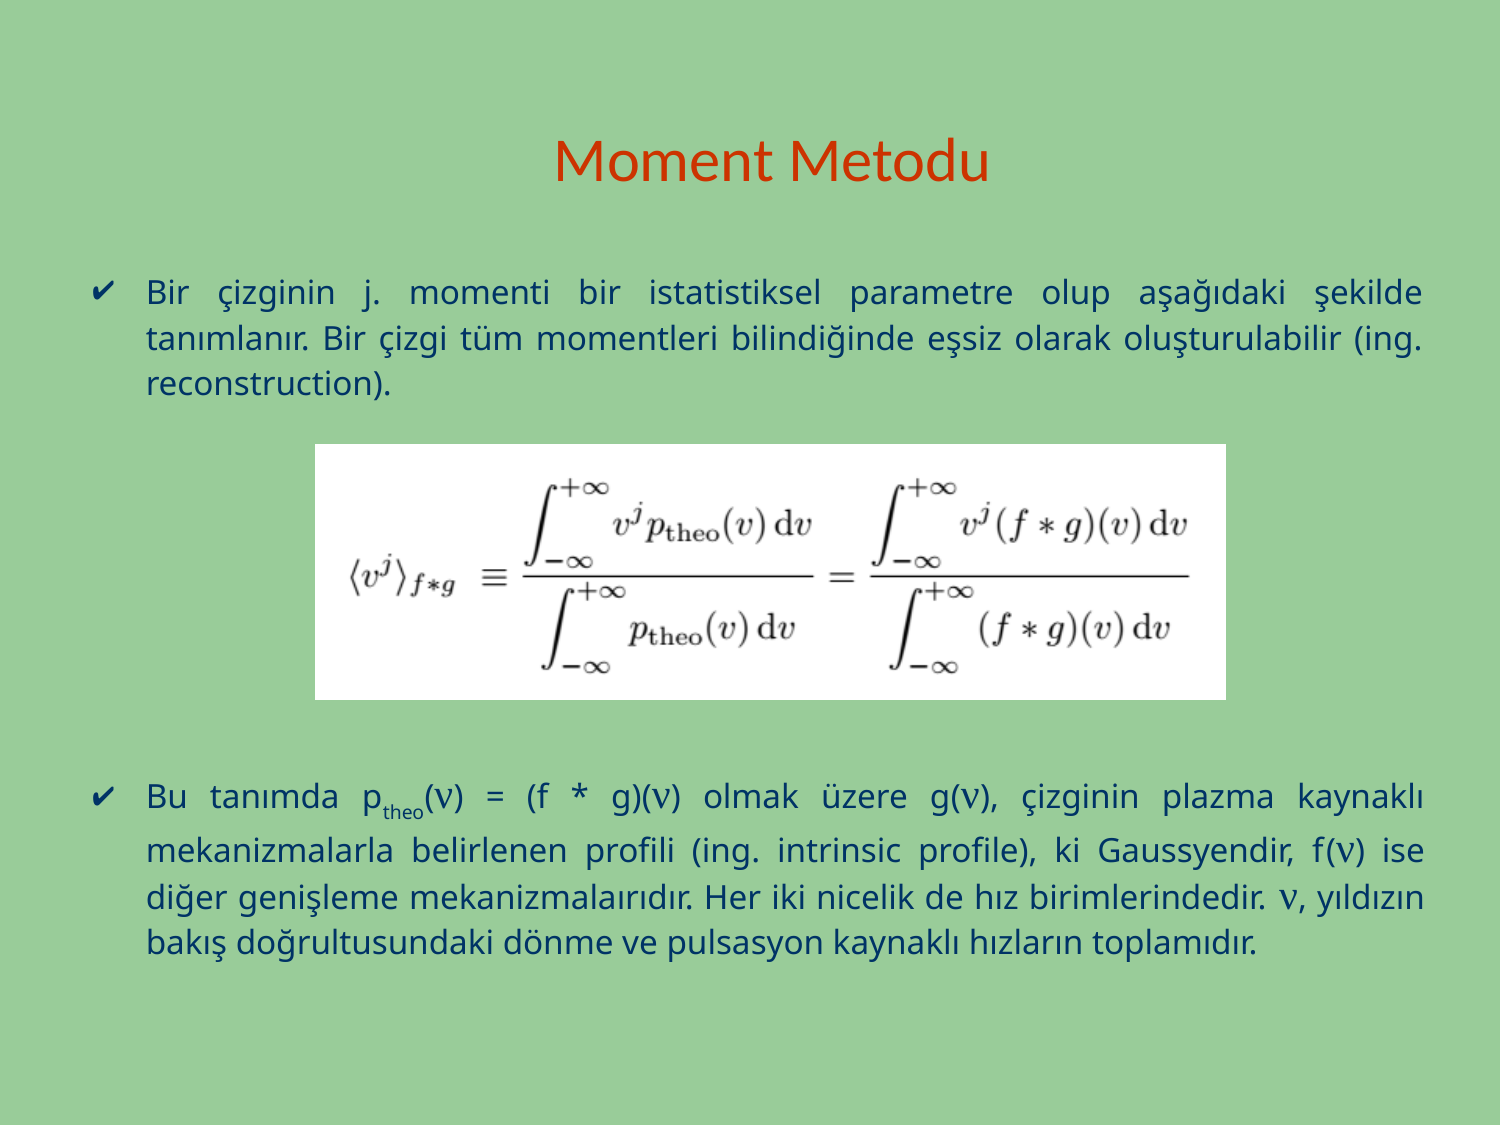

# Moment Metodu
Bir çizginin j. momenti bir istatistiksel parametre olup aşağıdaki şekilde tanımlanır. Bir çizgi tüm momentleri bilindiğinde eşsiz olarak oluşturulabilir (ing. reconstruction).
Bu tanımda ptheo(ν) = (f * g)(ν) olmak üzere g(ν), çizginin plazma kaynaklı mekanizmalarla belirlenen profili (ing. intrinsic profile), ki Gaussyendir, f(ν) ise diğer genişleme mekanizmalaırıdır. Her iki nicelik de hız birimlerindedir. ν, yıldızın bakış doğrultusundaki dönme ve pulsasyon kaynaklı hızların toplamıdır.